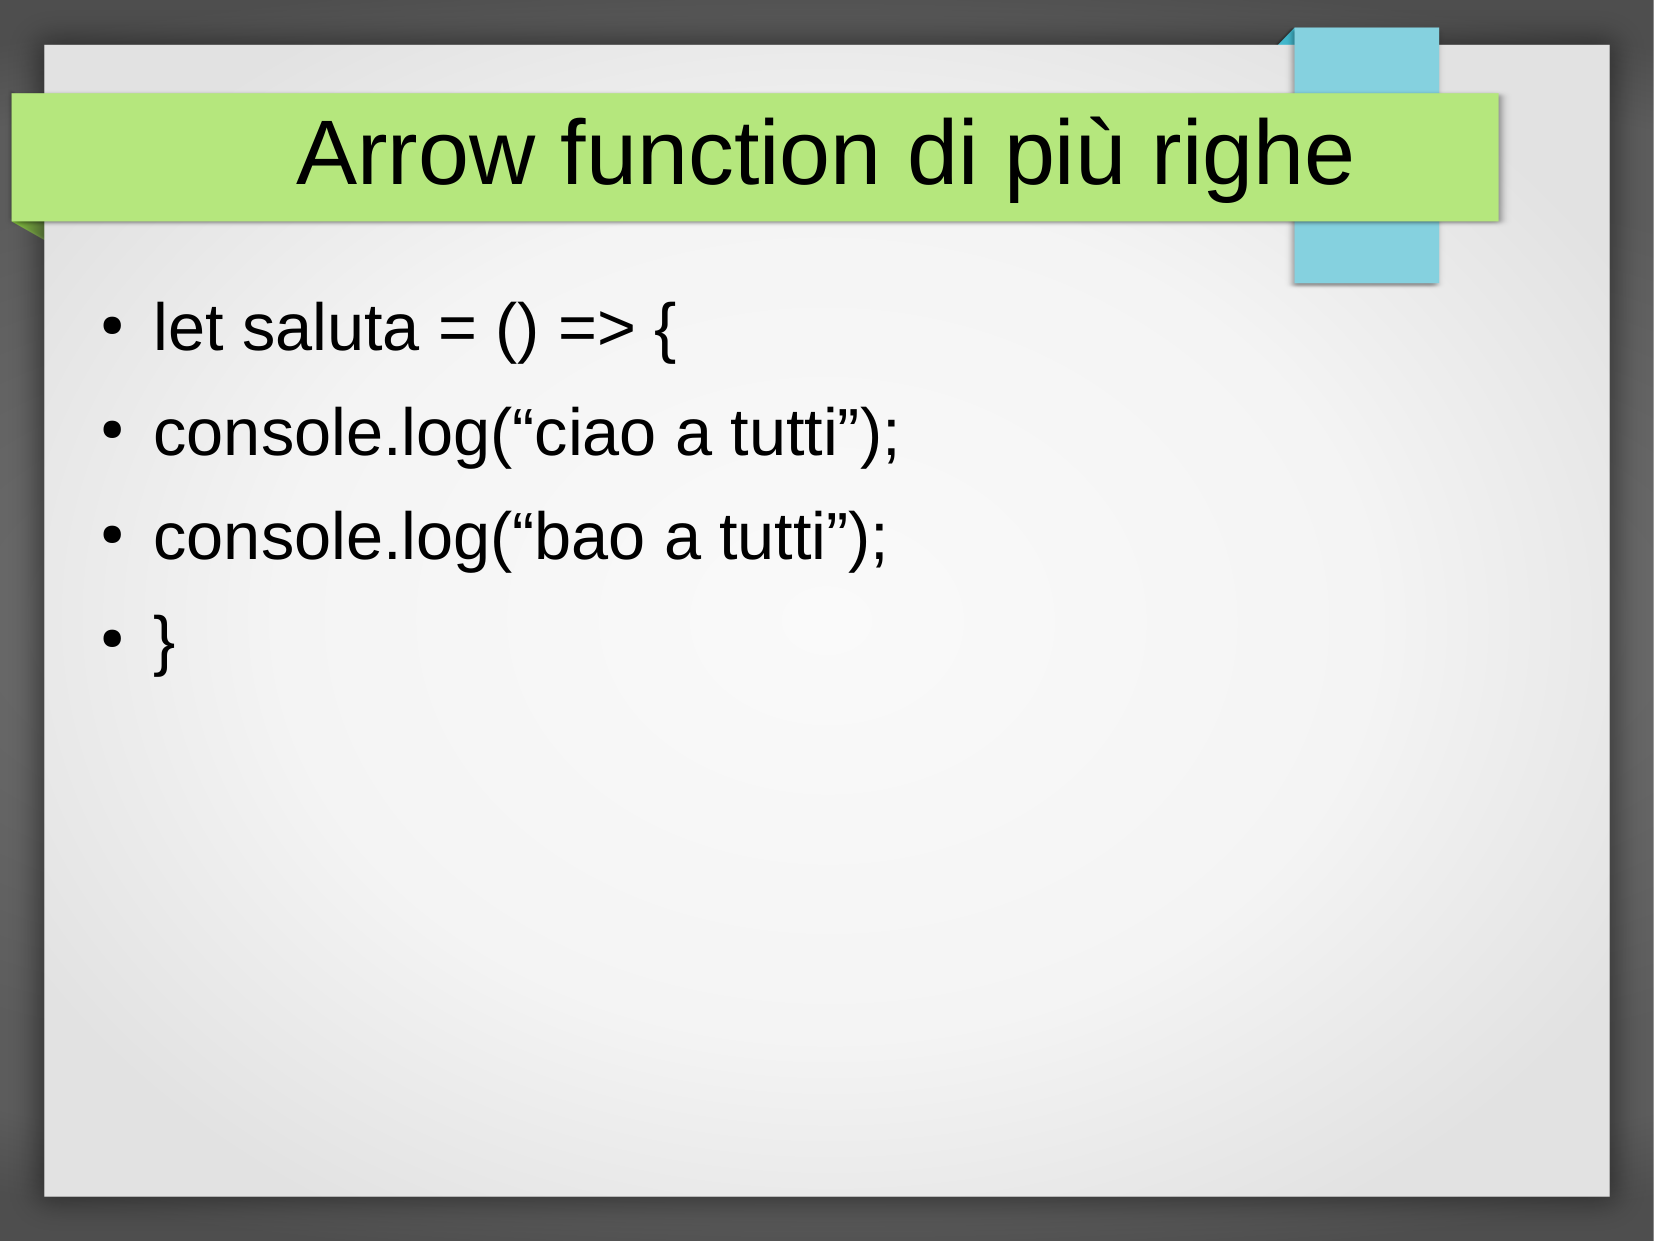

# Arrow function di più righe
let saluta = () => {
console.log(“ciao a tutti”);
console.log(“bao a tutti”);
}